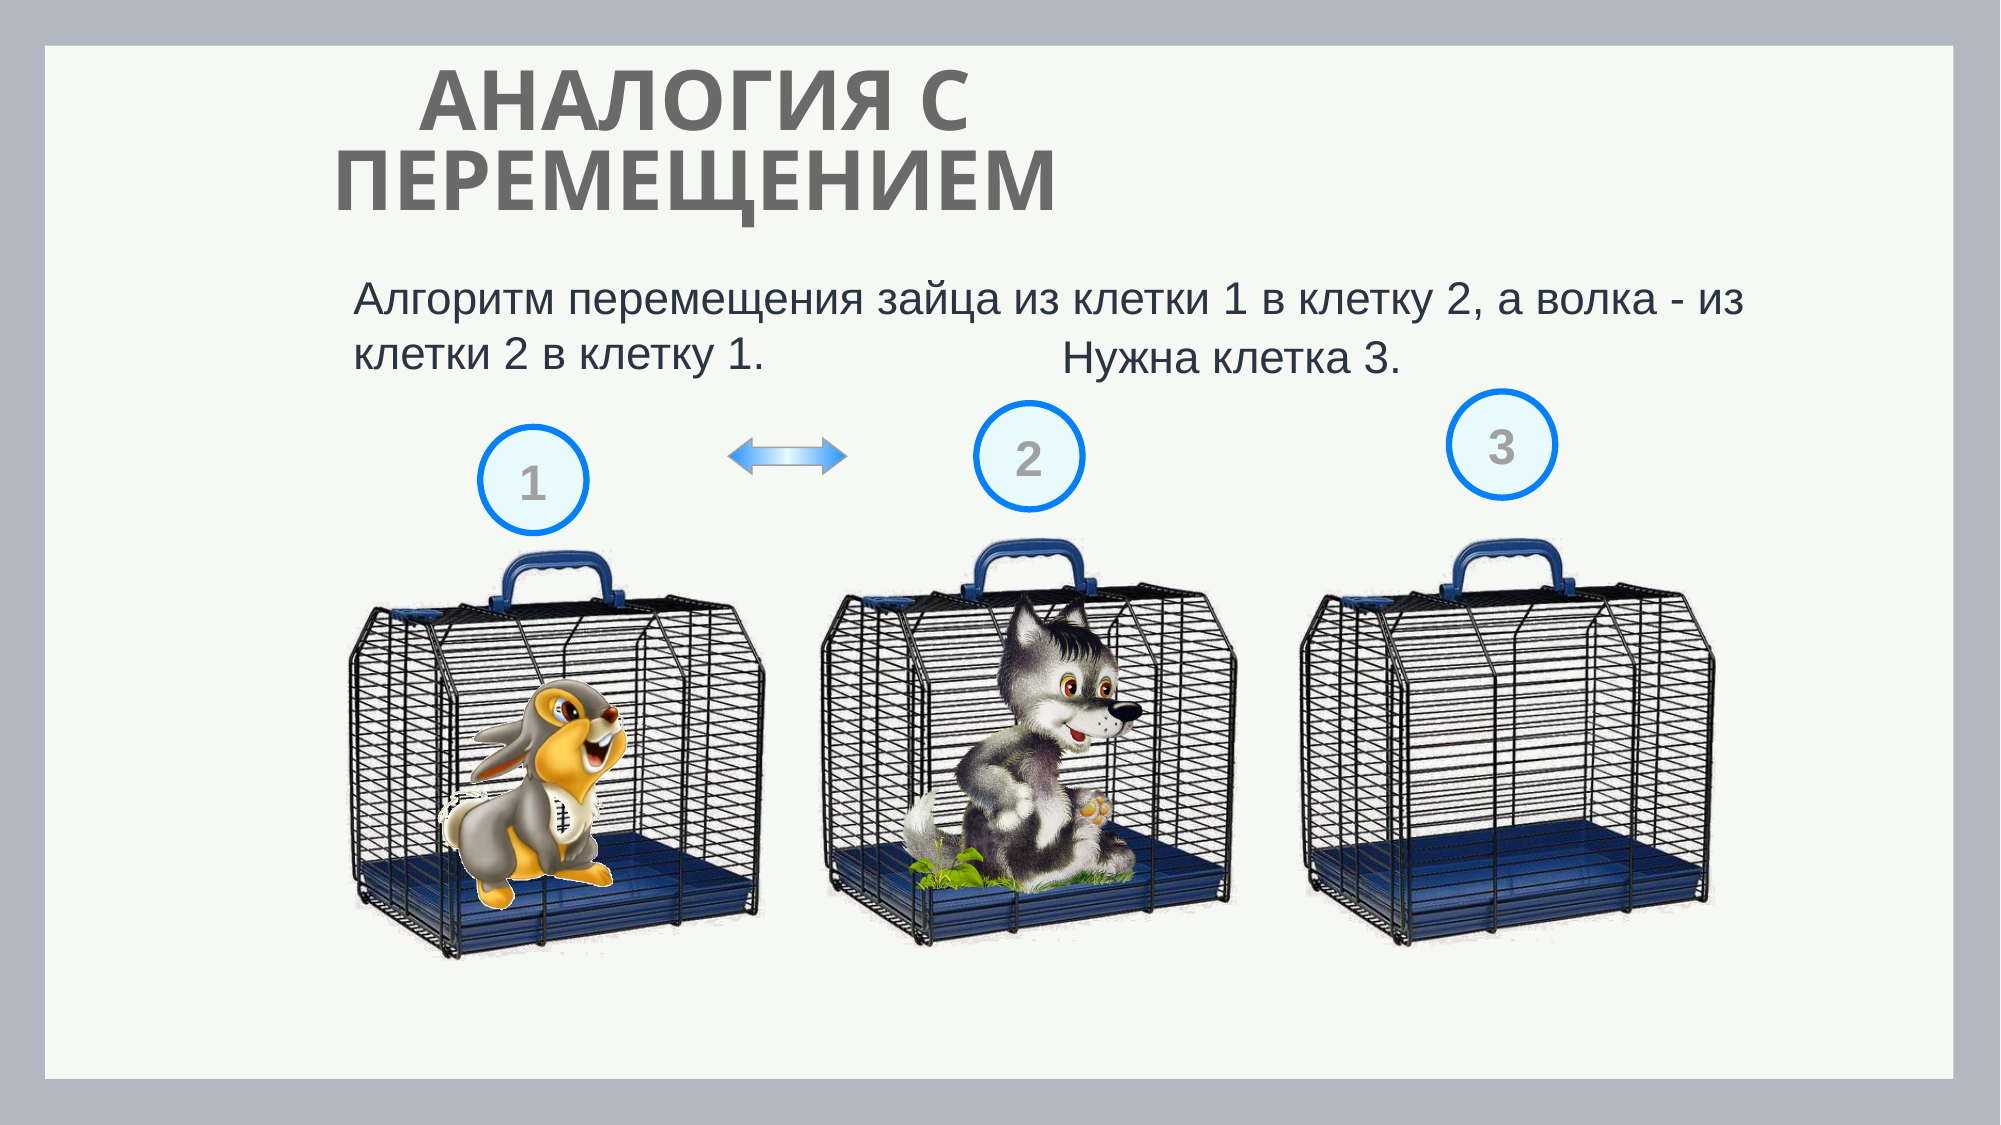

АНАЛОГИЯ С ПЕРЕМЕЩЕНИЕМ
Алгоритм перемещения зайца из клетки 1 в клетку 2, а волка - из клетки 2 в клетку 1.
Нужна клетка 3.
3
2
1